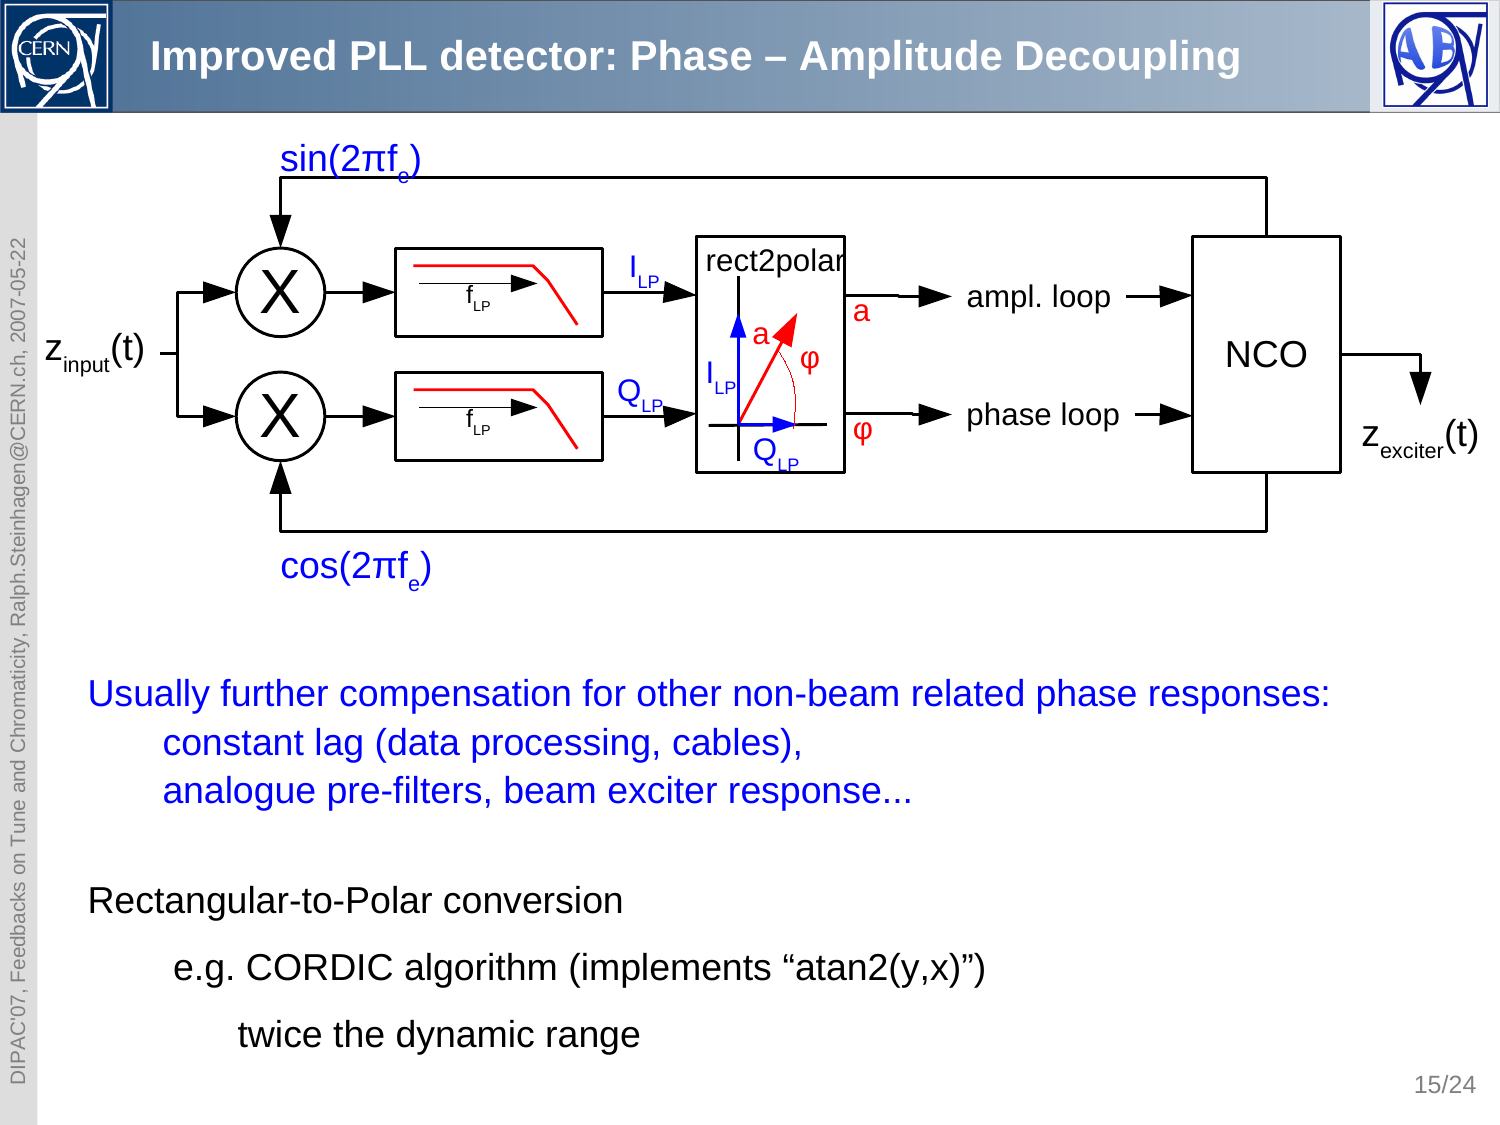

# Improved PLL detector: Phase – Amplitude Decoupling
sin(2πfe)
Usually further compensation for other non-beam related phase responses:
constant lag (data processing, cables),
analogue pre-filters, beam exciter response...
Rectangular-to-Polar conversion
 e.g. CORDIC algorithm (implements “atan2(y,x)”)
twice the dynamic range
rect2polar
Rect.
2
Pol.
NCO
ILP
X
ampl. loop
fLP
a
a
zinput(t)
φ
ILP
QLP
X
phase loop
φ
zexciter(t)
fLP
QLP
cos(2πfe)